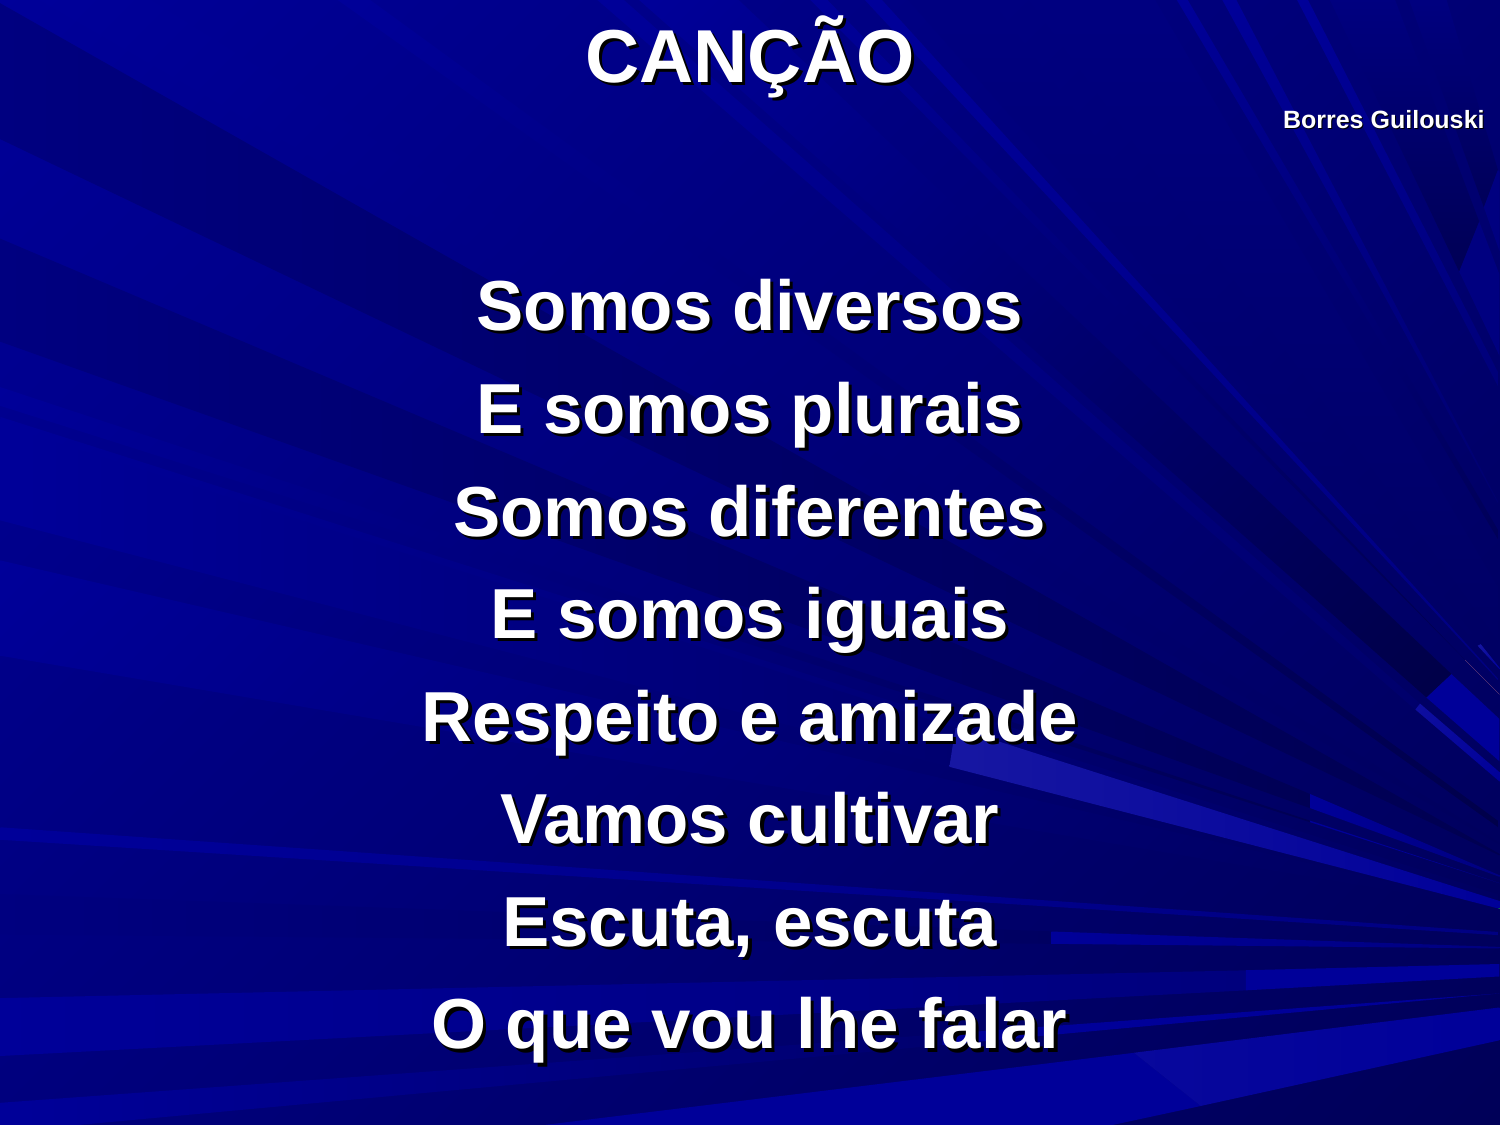

CANÇÃO
Borres Guilouski
Somos diversos
E somos plurais
Somos diferentes
E somos iguais
Respeito e amizade
Vamos cultivar
Escuta, escuta
O que vou lhe falar